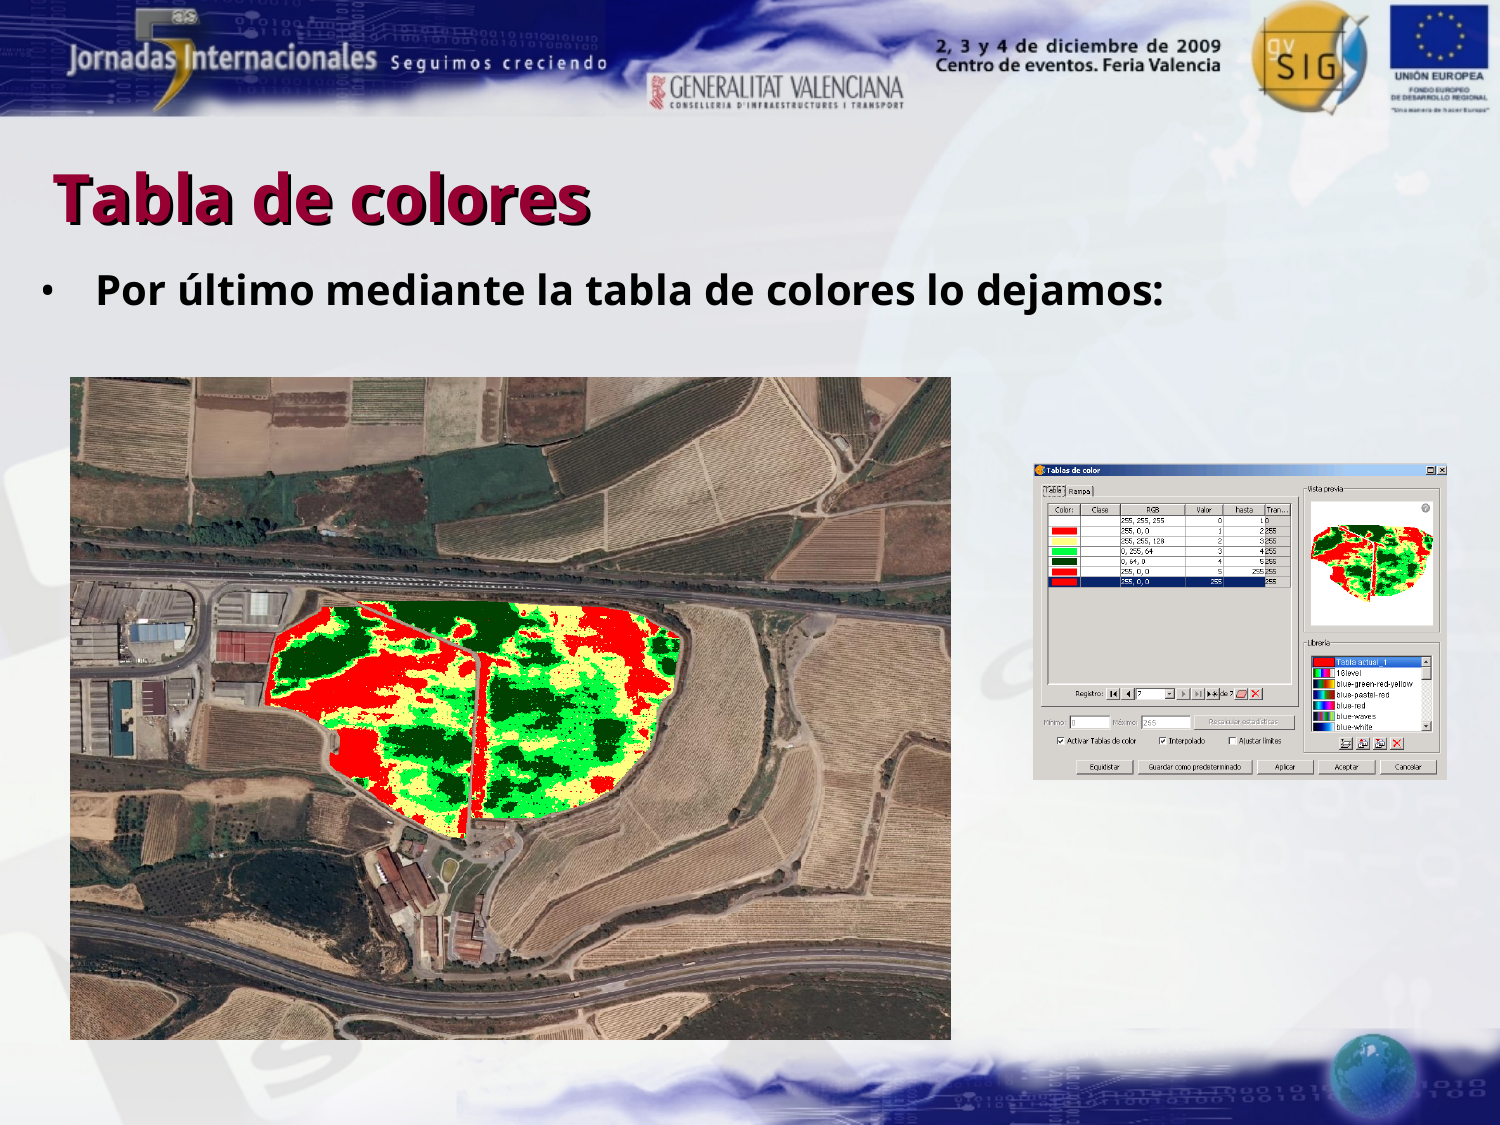

Tabla de colores
# Por último mediante la tabla de colores lo dejamos: